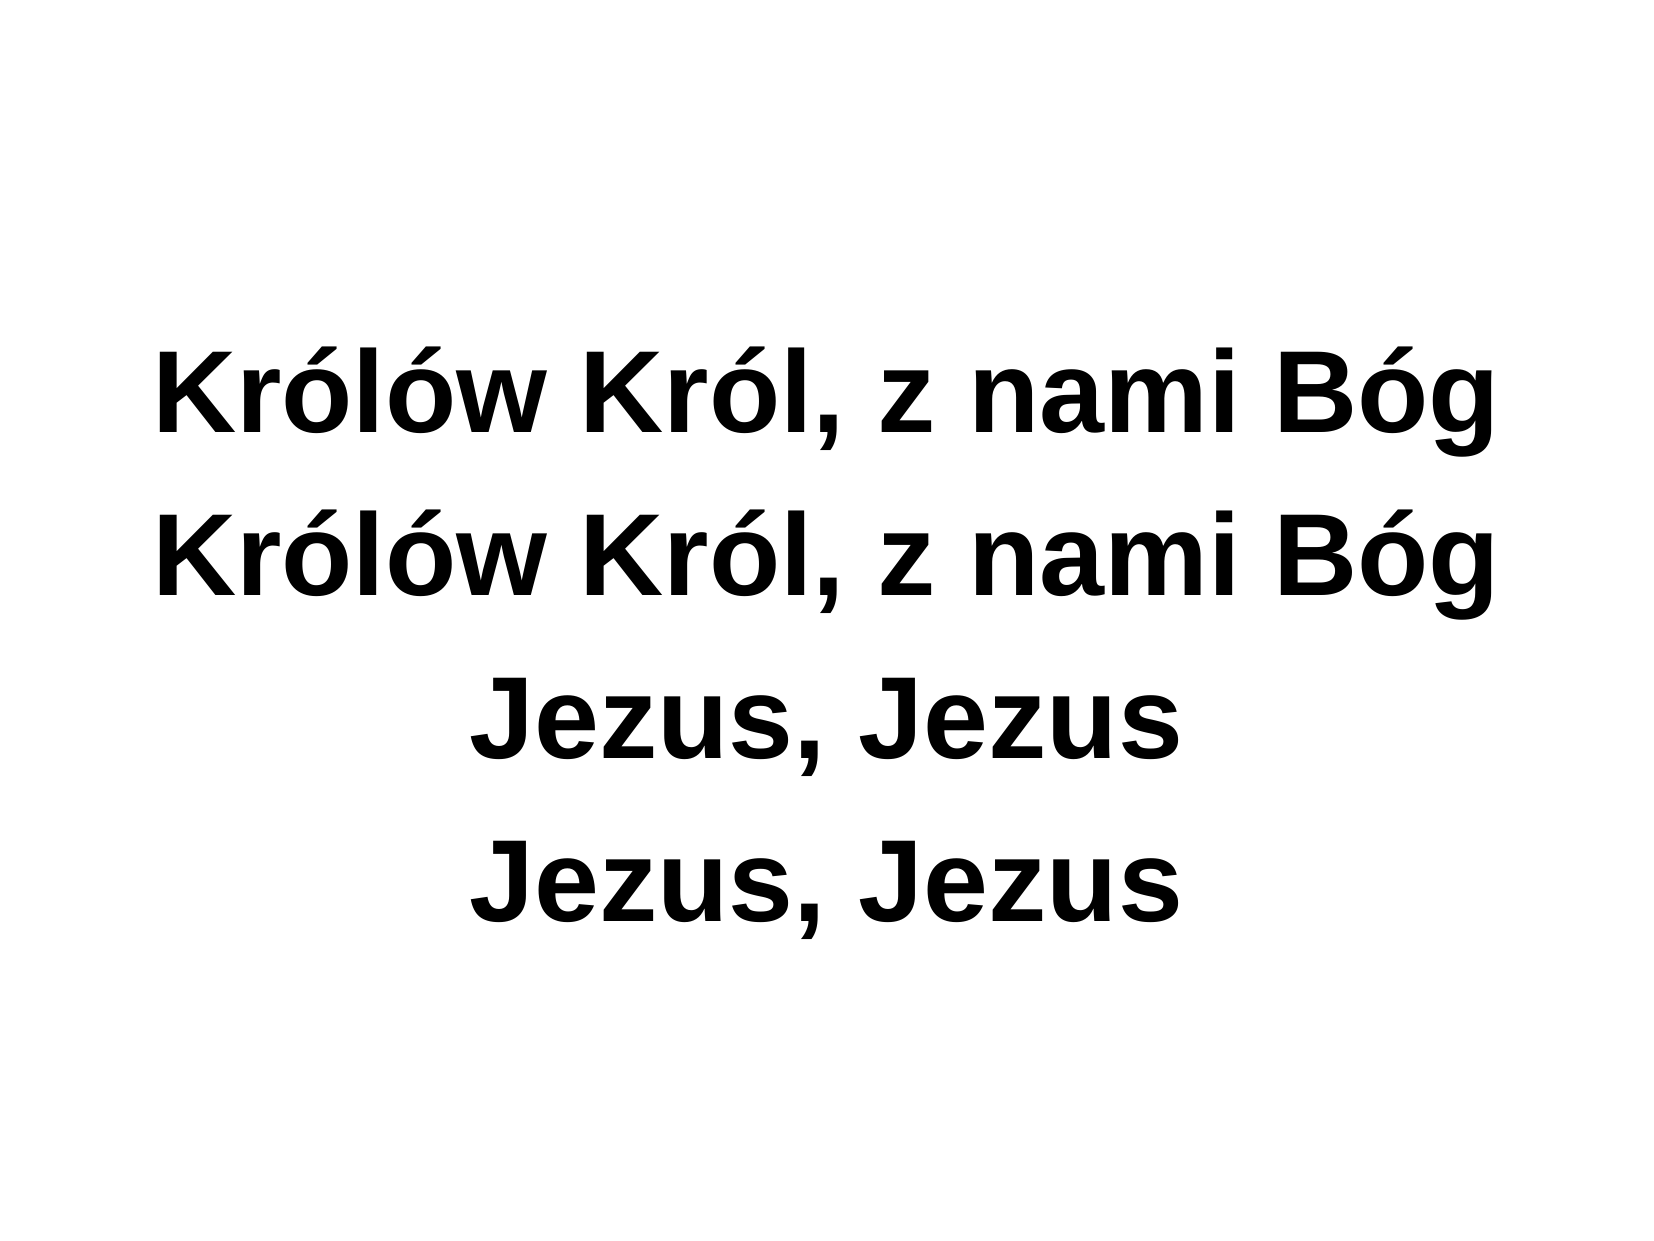

# Królów Król, z nami Bóg
Królów Król, z nami Bóg
Jezus, Jezus
Jezus, Jezus